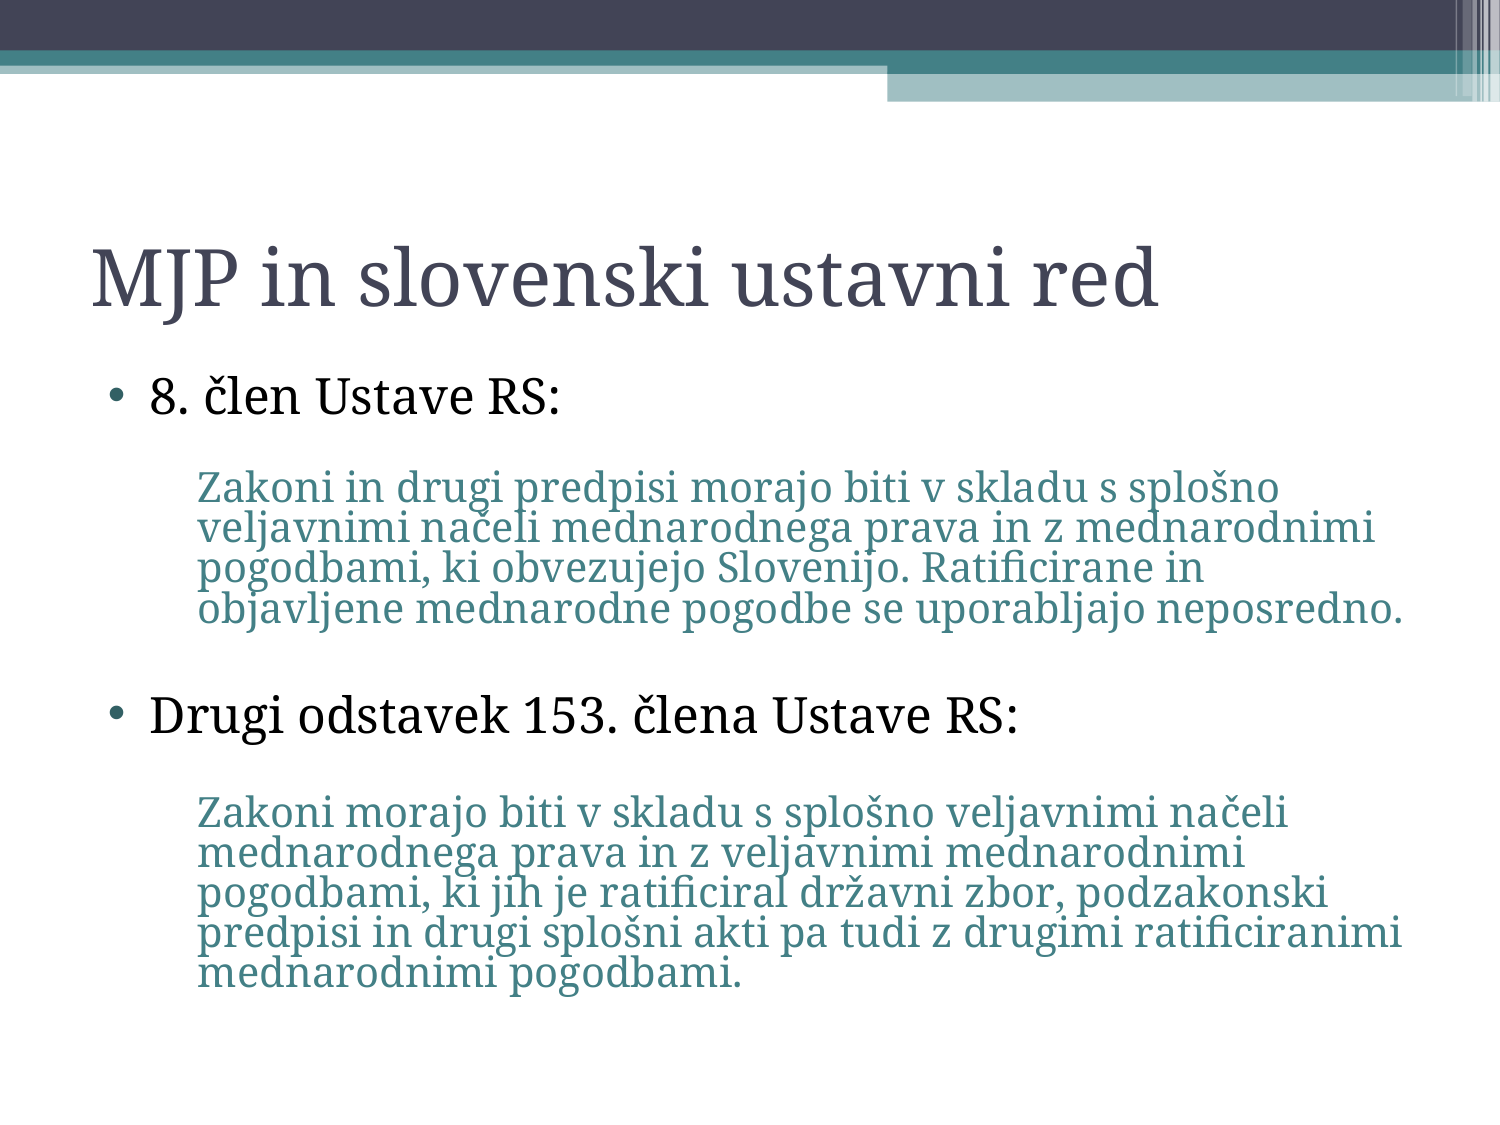

# MJP in slovenski ustavni red
8. člen Ustave RS:
	Zakoni in drugi predpisi morajo biti v skladu s splošno veljavnimi načeli mednarodnega prava in z mednarodnimi pogodbami, ki obvezujejo Slovenijo. Ratificirane in objavljene mednarodne pogodbe se uporabljajo neposredno.
Drugi odstavek 153. člena Ustave RS:
	Zakoni morajo biti v skladu s splošno veljavnimi načeli mednarodnega prava in z veljavnimi mednarodnimi pogodbami, ki jih je ratificiral državni zbor, podzakonski predpisi in drugi splošni akti pa tudi z drugimi ratificiranimi mednarodnimi pogodbami.